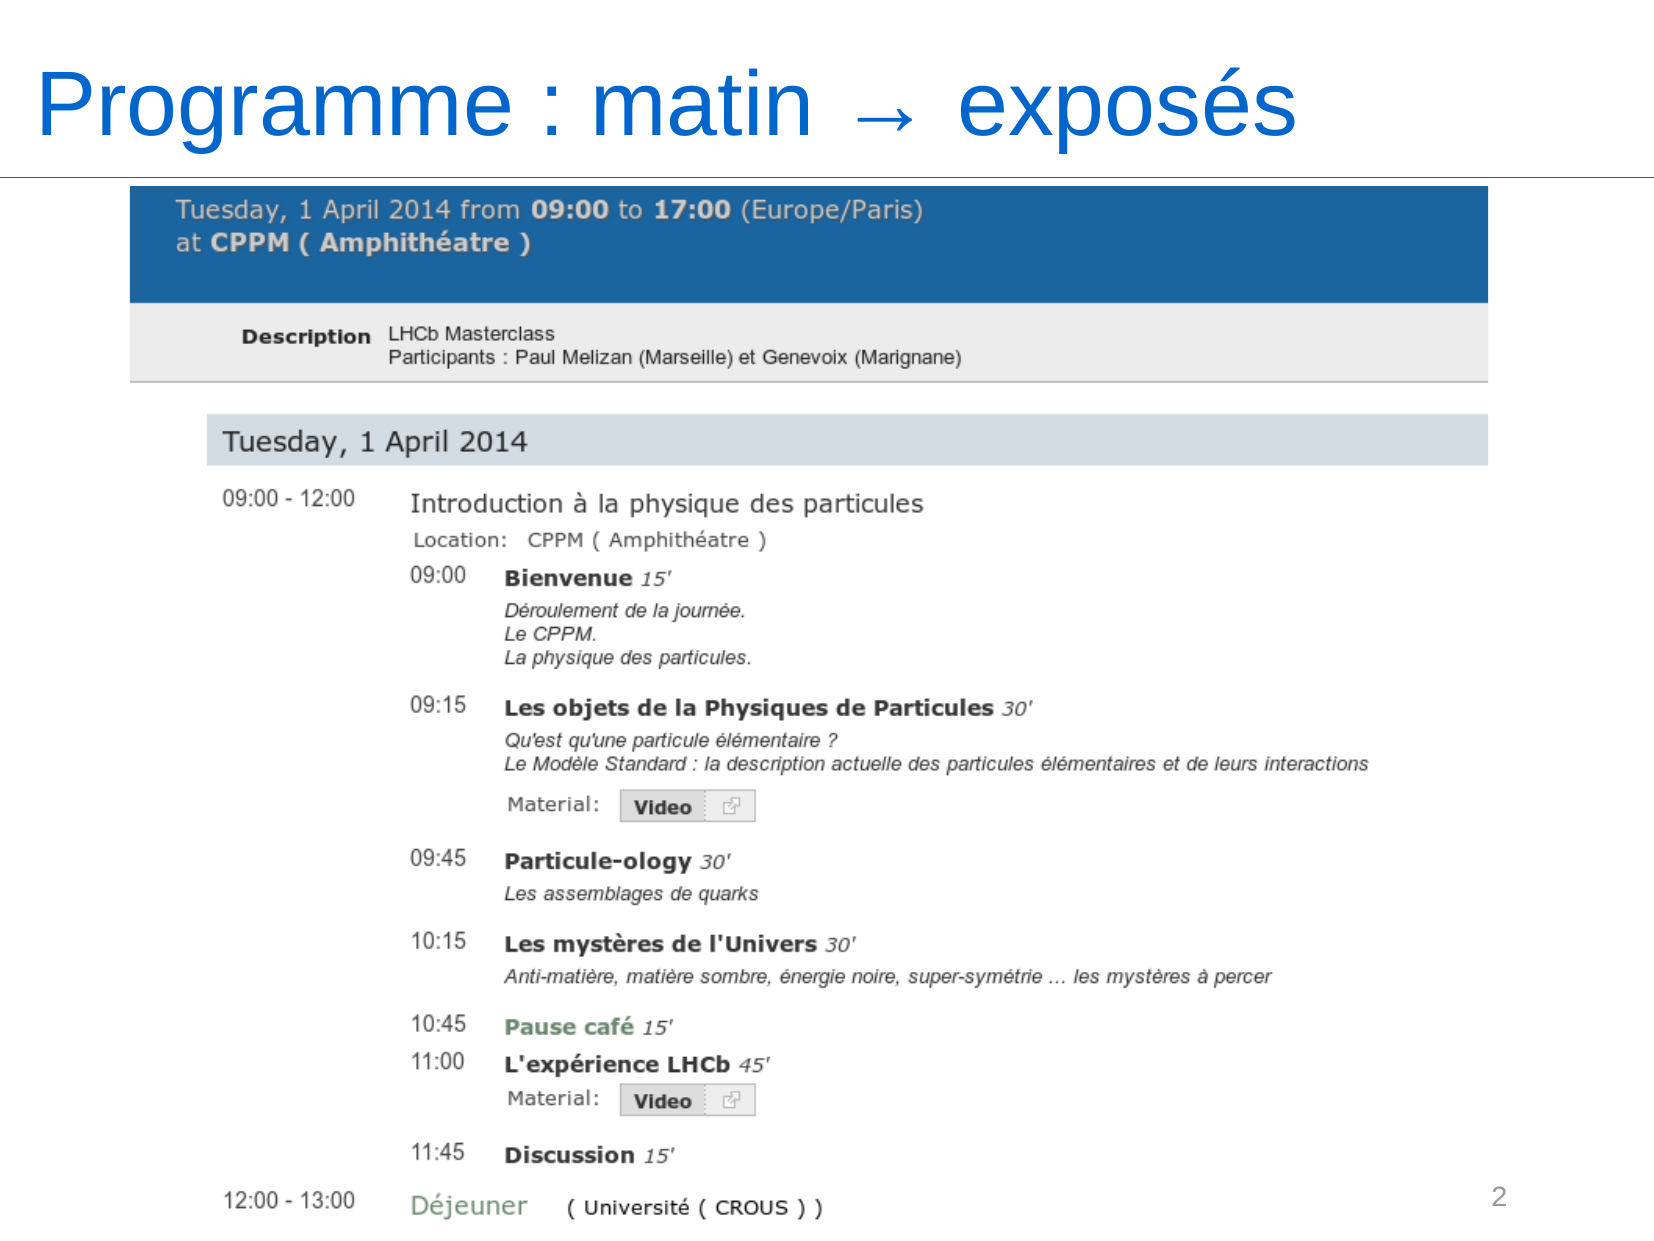

# Programme : matin → exposés
2